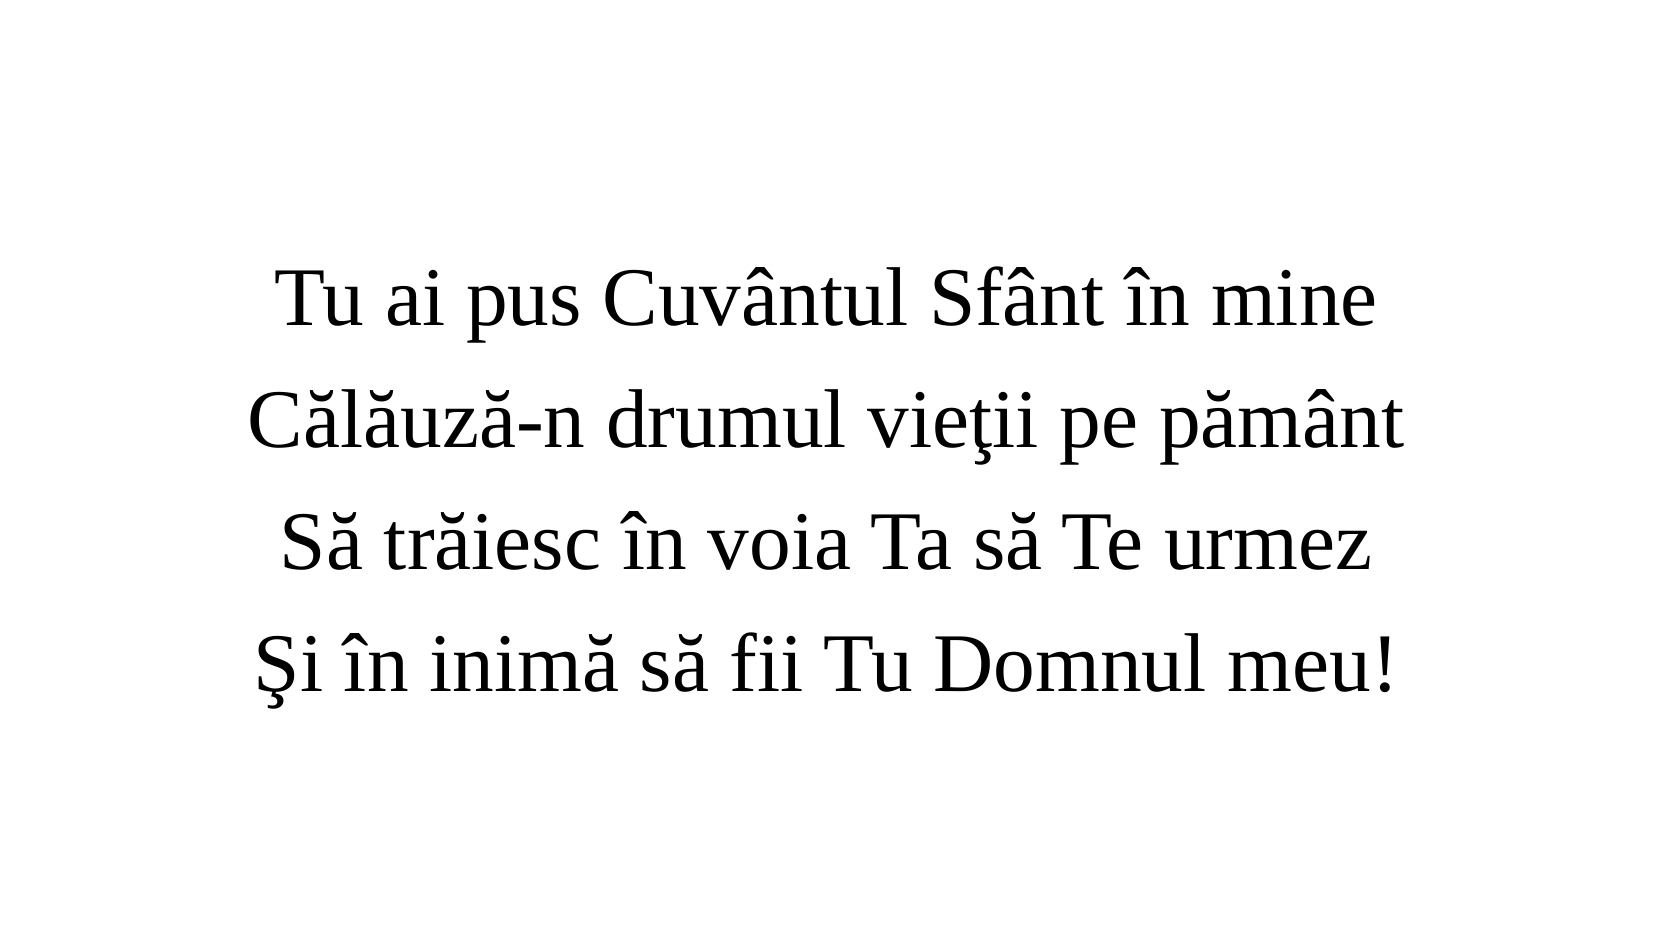

# Tu ai pus Cuvântul Sfânt în mine
Călăuză-n drumul vieţii pe pământ
Să trăiesc în voia Ta să Te urmez
Şi în inimă să fii Tu Domnul meu!